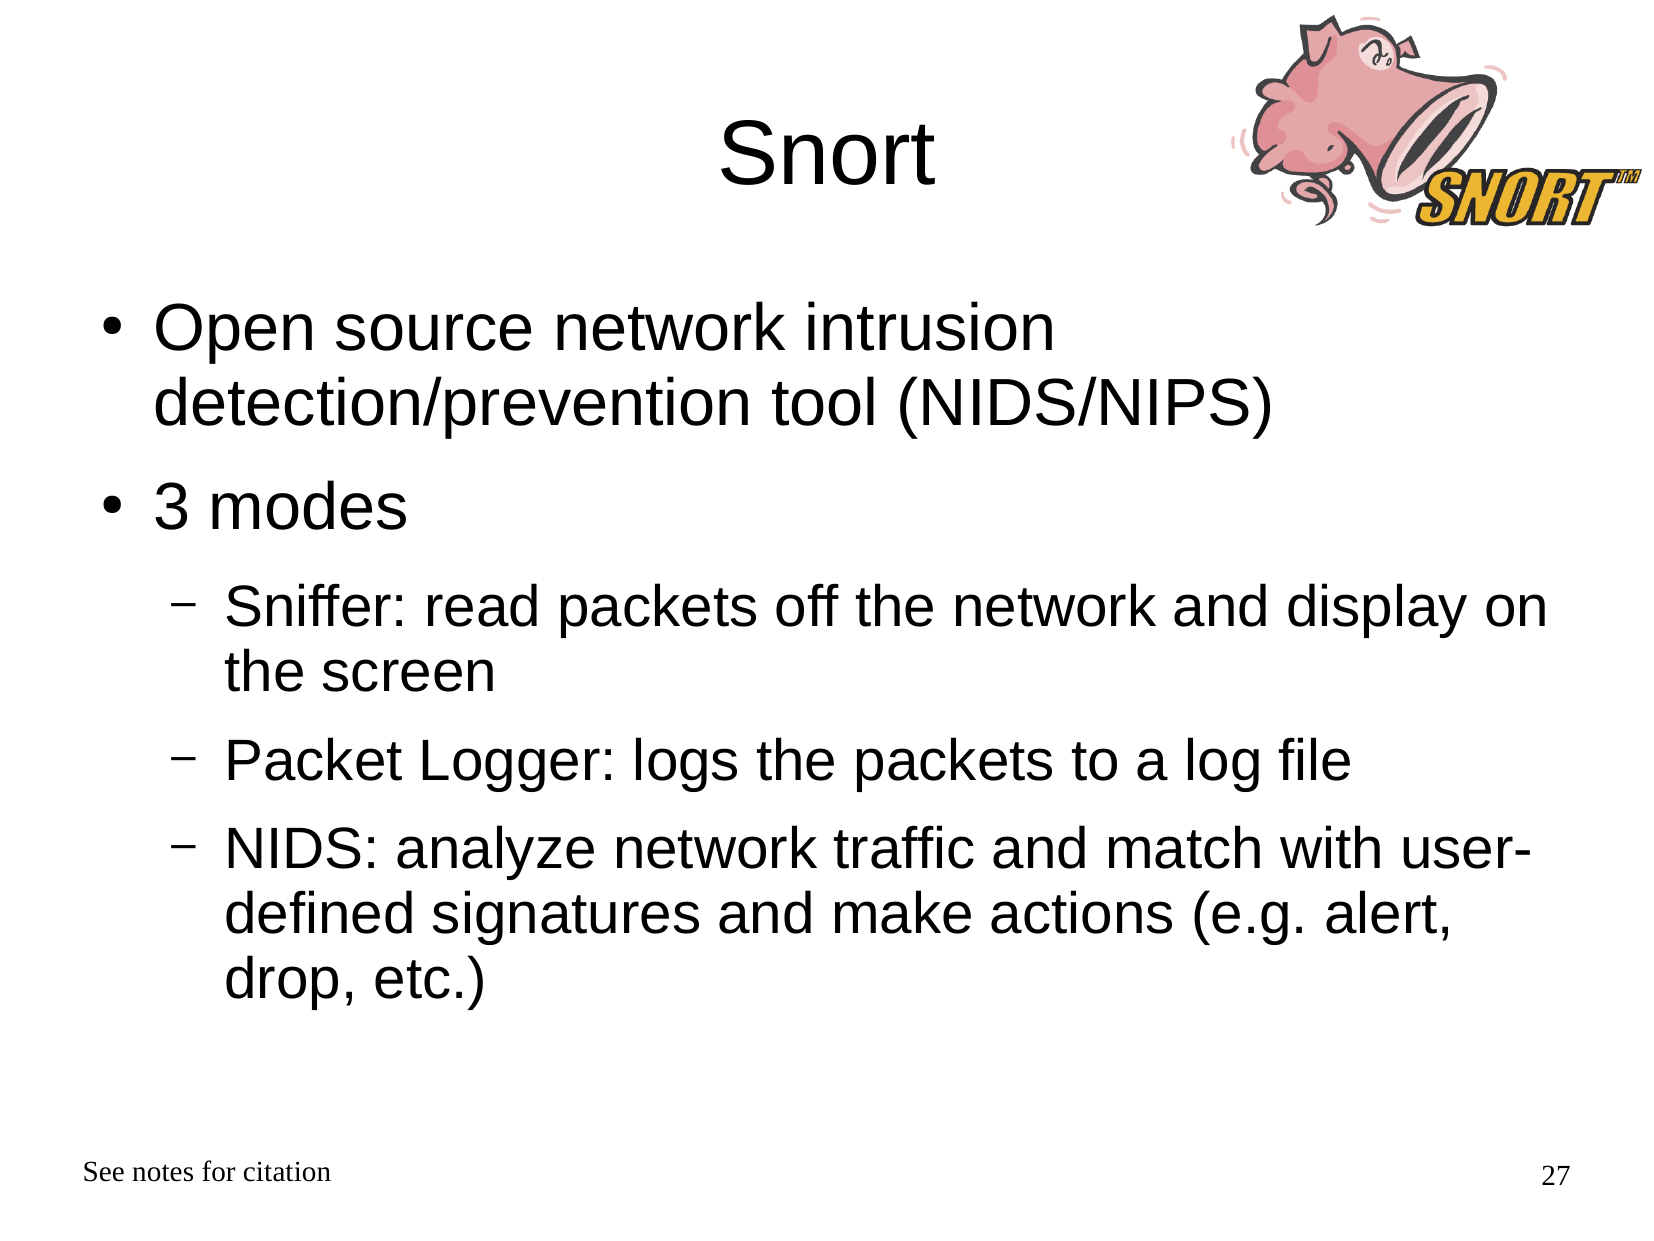

# Snort
Open source network intrusion detection/prevention tool (NIDS/NIPS)
3 modes
Sniffer: read packets off the network and display on the screen
Packet Logger: logs the packets to a log file
NIDS: analyze network traffic and match with user-defined signatures and make actions (e.g. alert, drop, etc.)
See notes for citation
27